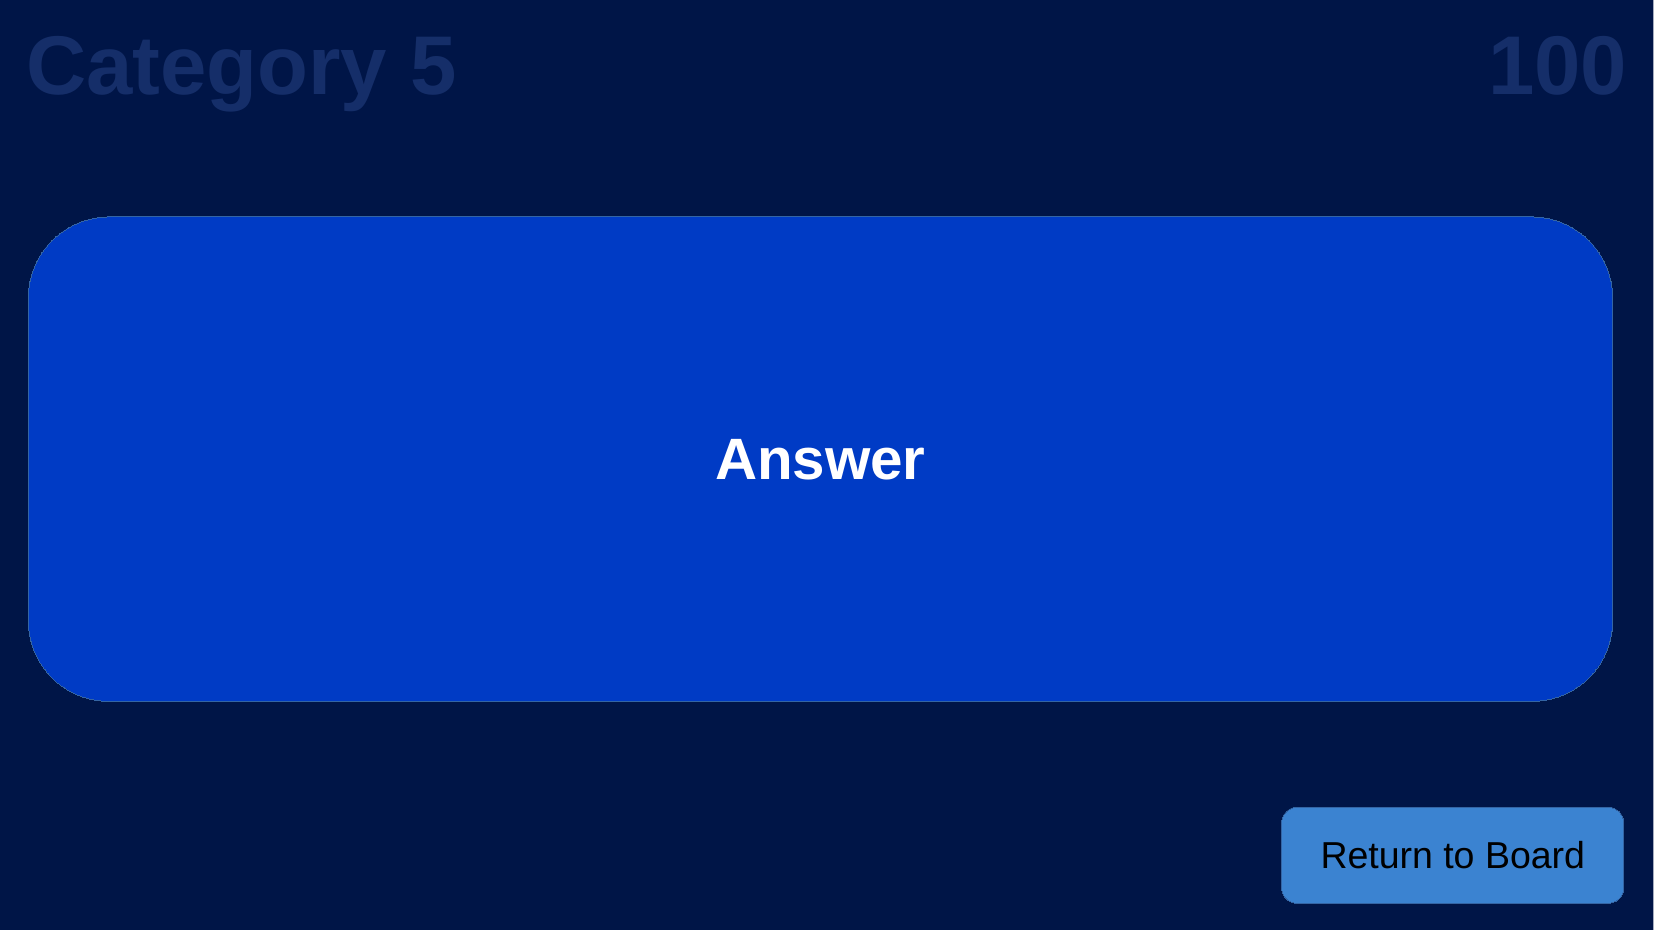

Category 5
100
Answer
Return to Board